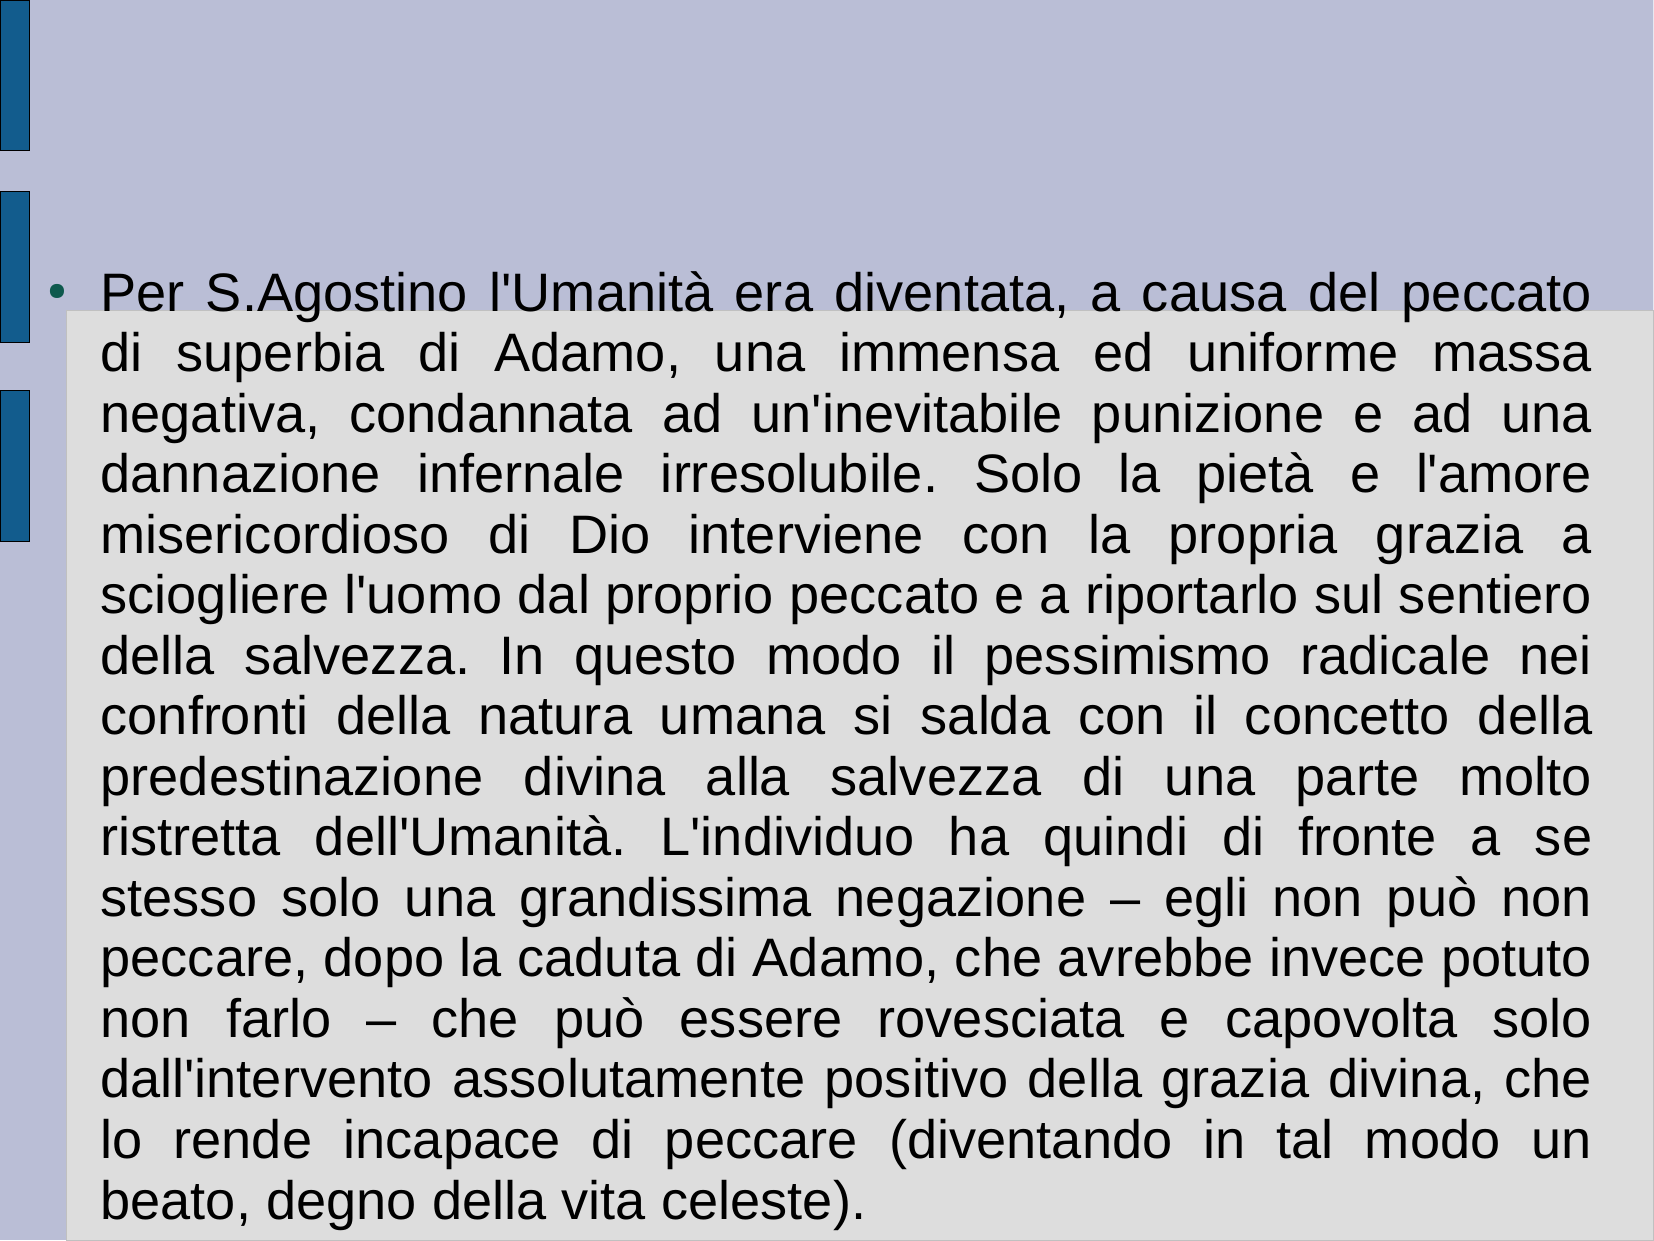

#
Per S.Agostino l'Umanità era diventata, a causa del peccato di superbia di Adamo, una immensa ed uniforme massa negativa, condannata ad un'inevitabile punizione e ad una dannazione infernale irresolubile. Solo la pietà e l'amore misericordioso di Dio interviene con la propria grazia a sciogliere l'uomo dal proprio peccato e a riportarlo sul sentiero della salvezza. In questo modo il pessimismo radicale nei confronti della natura umana si salda con il concetto della predestinazione divina alla salvezza di una parte molto ristretta dell'Umanità. L'individuo ha quindi di fronte a se stesso solo una grandissima negazione – egli non può non peccare, dopo la caduta di Adamo, che avrebbe invece potuto non farlo – che può essere rovesciata e capovolta solo dall'intervento assolutamente positivo della grazia divina, che lo rende incapace di peccare (diventando in tal modo un beato, degno della vita celeste).